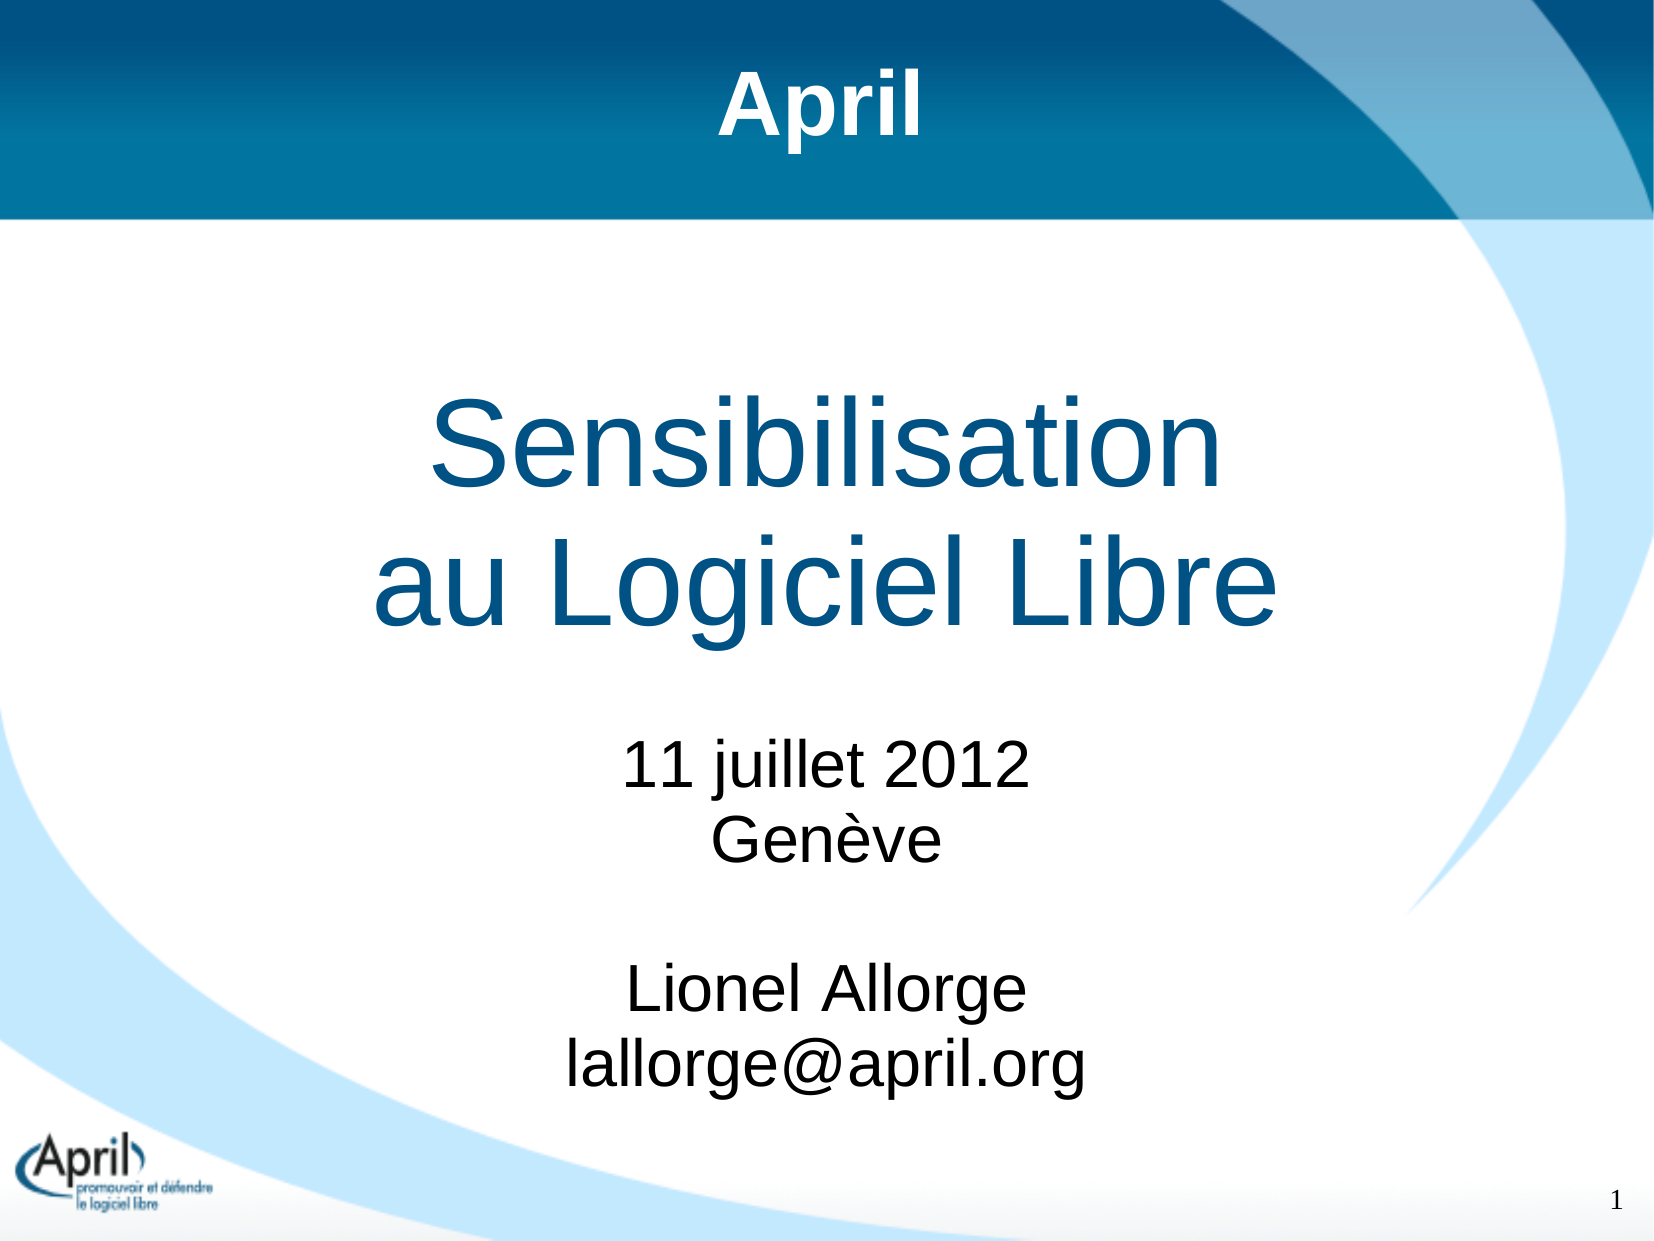

# April
Sensibilisation
au Logiciel Libre
11 juillet 2012
Genève
Lionel Allorge
lallorge@april.org
1